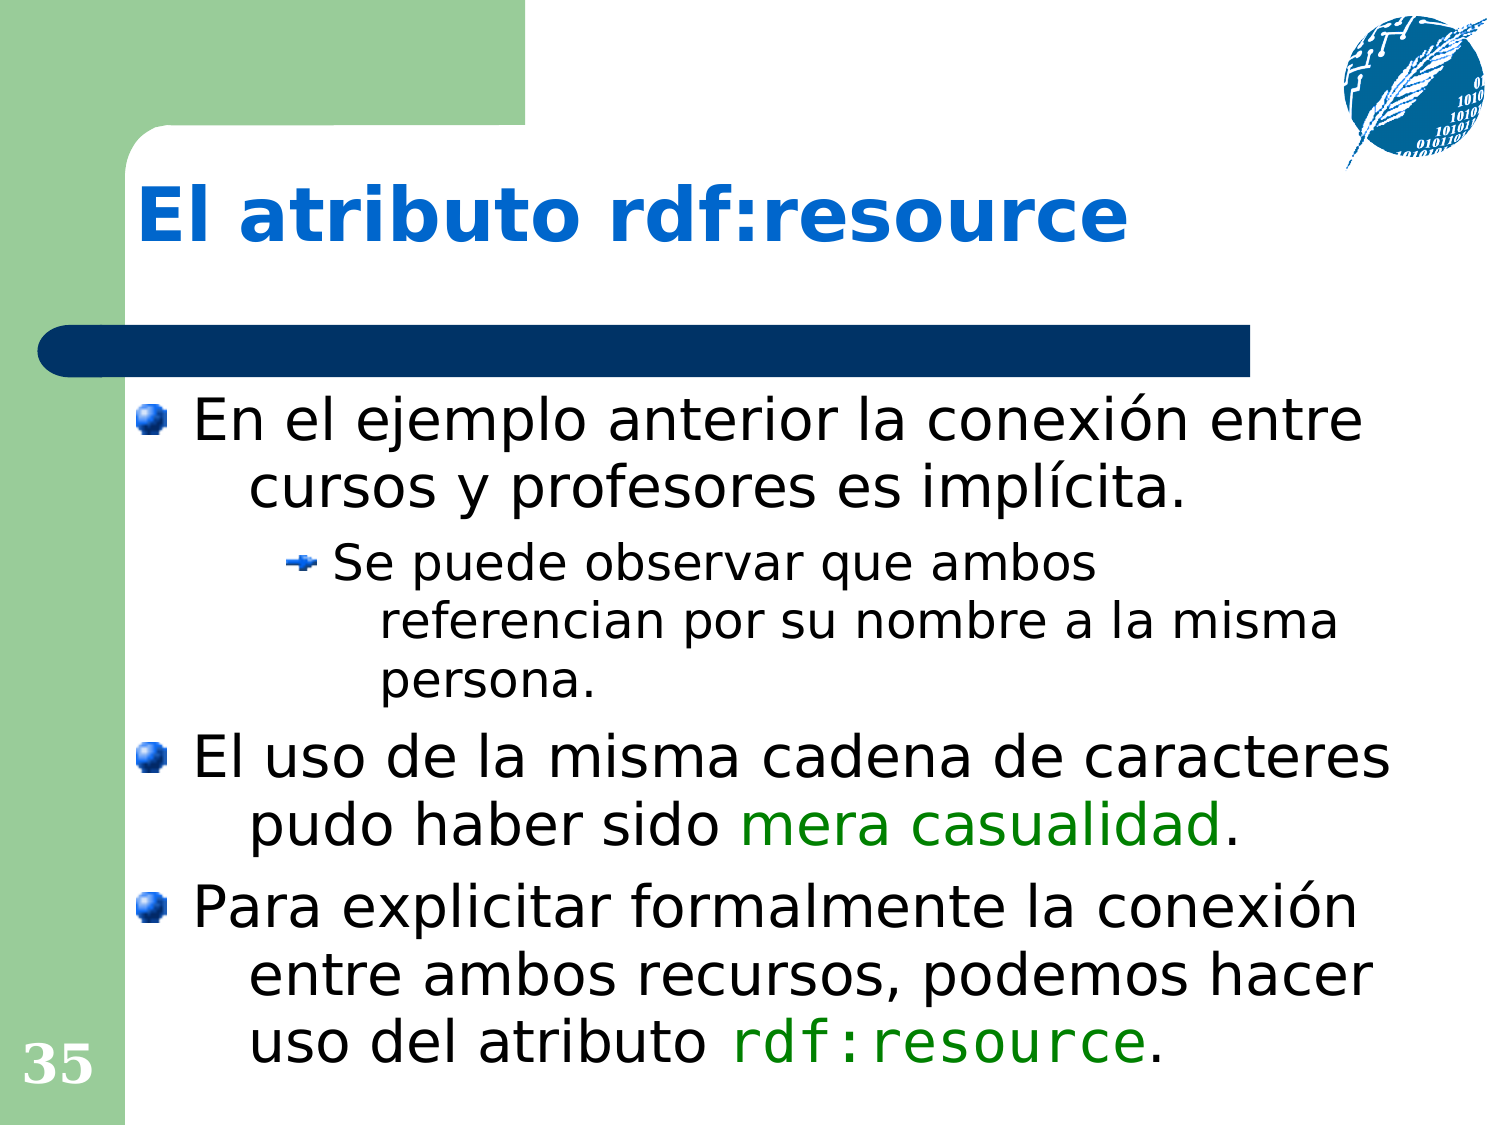

# El atributo rdf:resource
En el ejemplo anterior la conexión entre cursos y profesores es implícita.
Se puede observar que ambos referencian por su nombre a la misma persona.
El uso de la misma cadena de caracteres pudo haber sido mera casualidad.
Para explicitar formalmente la conexión entre ambos recursos, podemos hacer uso del atributo rdf:resource.
35